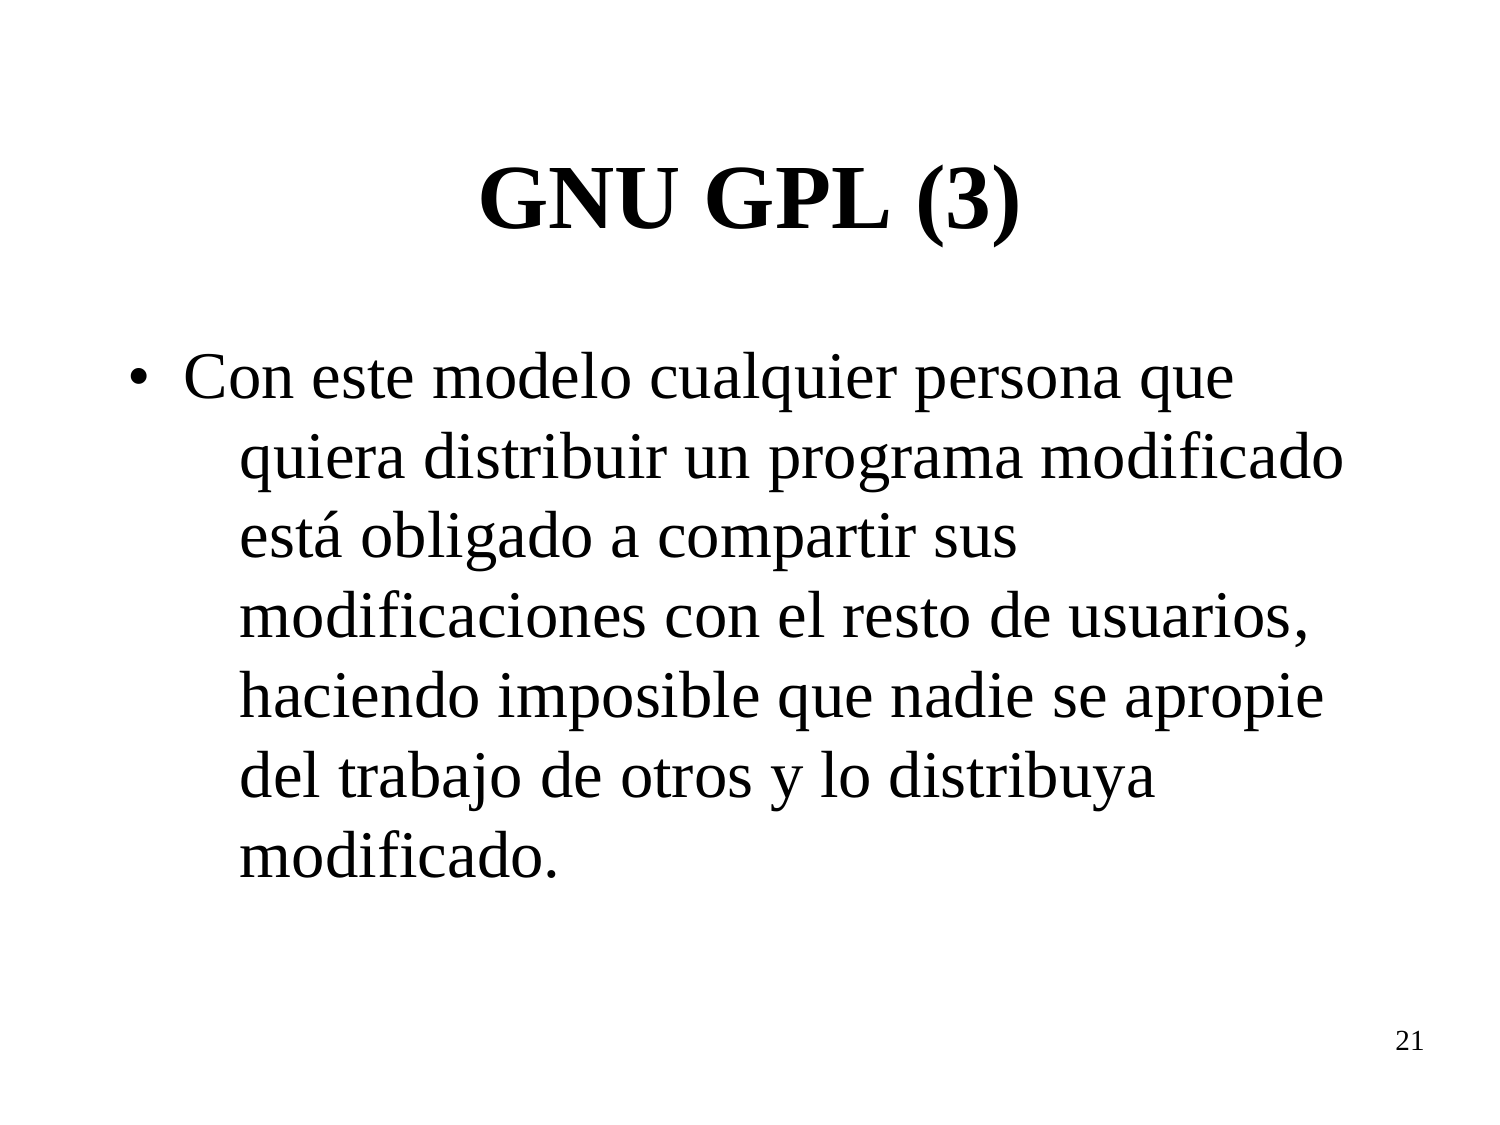

# GNU GPL (3)
Con este modelo cualquier persona que quiera distribuir un programa modificado está obligado a compartir sus modificaciones con el resto de usuarios, haciendo imposible que nadie se apropie del trabajo de otros y lo distribuya modificado.
21